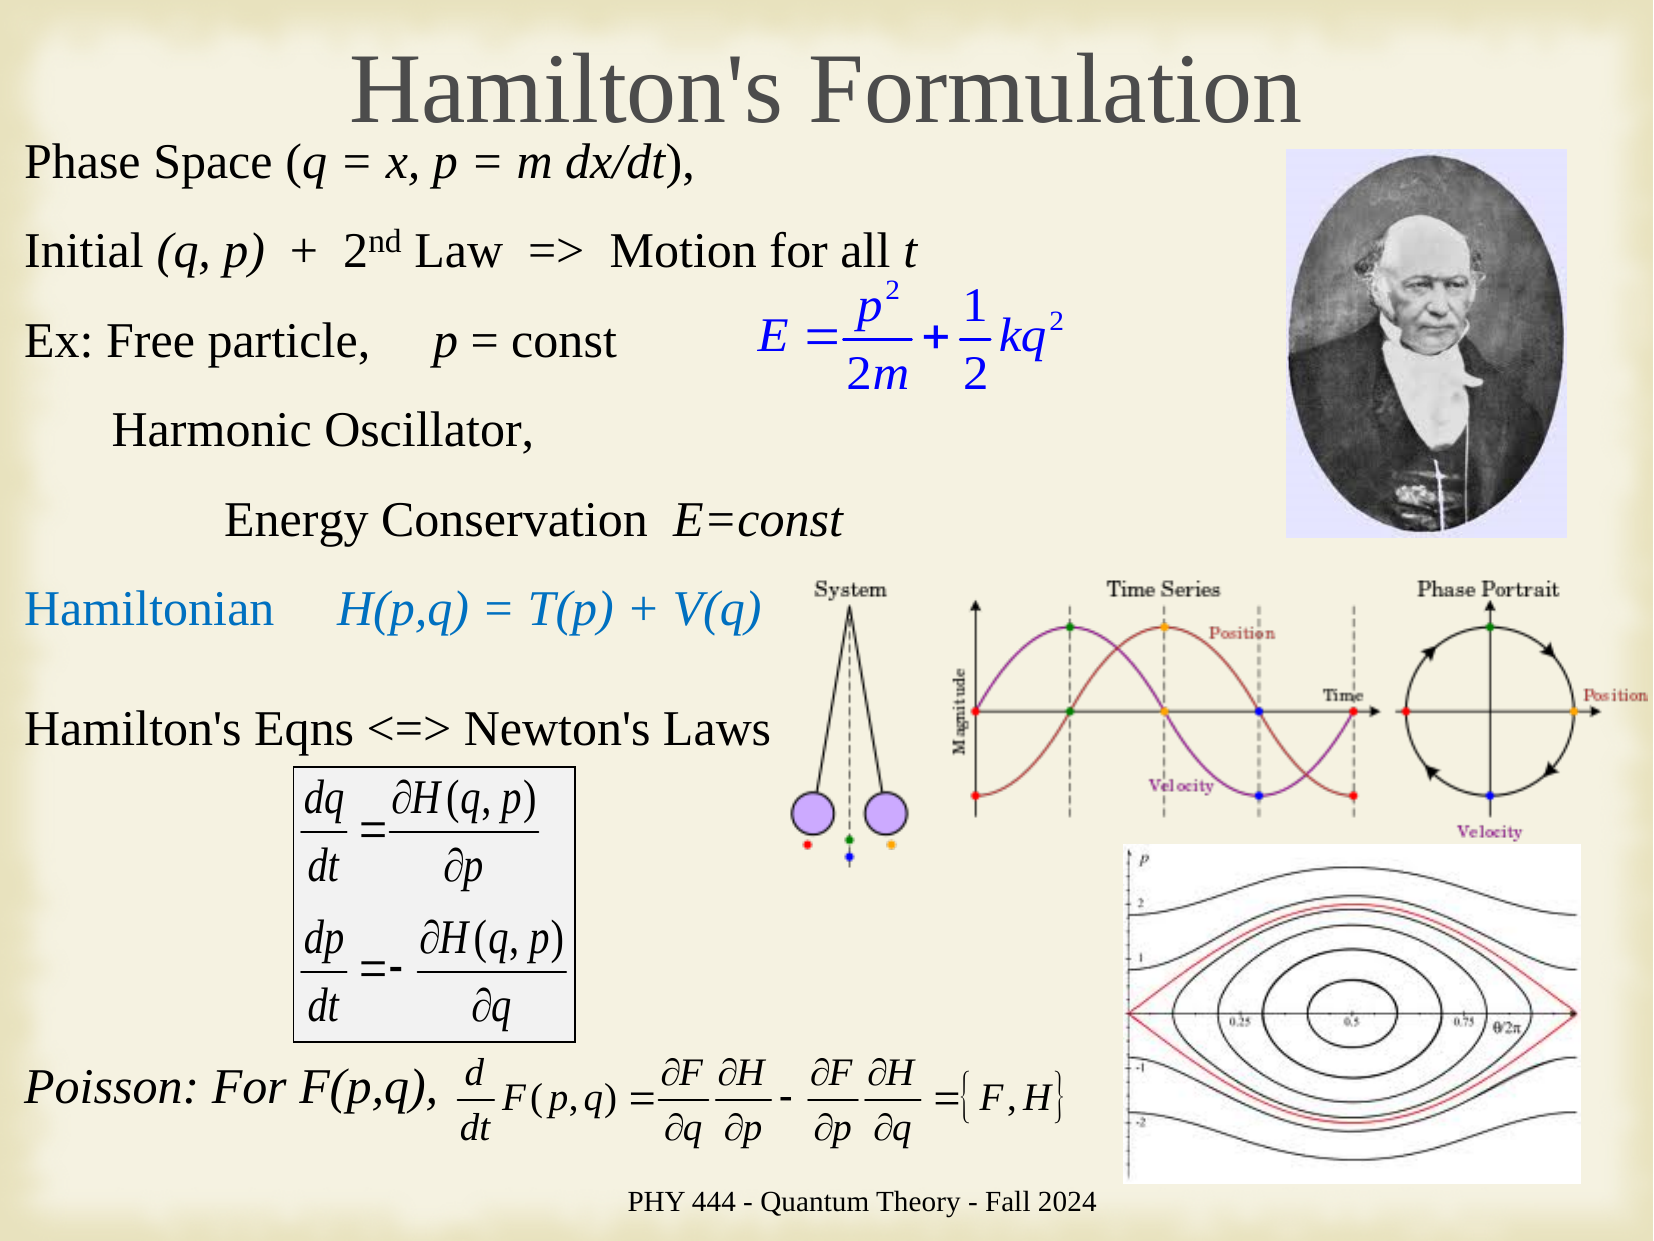

# Hamilton's Formulation
Phase Space (q = x, p = m dx/dt),
Initial (q, p) + 2nd Law => Motion for all t
Ex: Free particle, p = const
 Harmonic Oscillator,
 Energy Conservation E=const
Hamiltonian H(p,q) = T(p) + V(q)
Hamilton's Eqns <=> Newton's Laws
Poisson: For F(p,q),
6
PHY 444 - Quantum Theory - Fall 2024